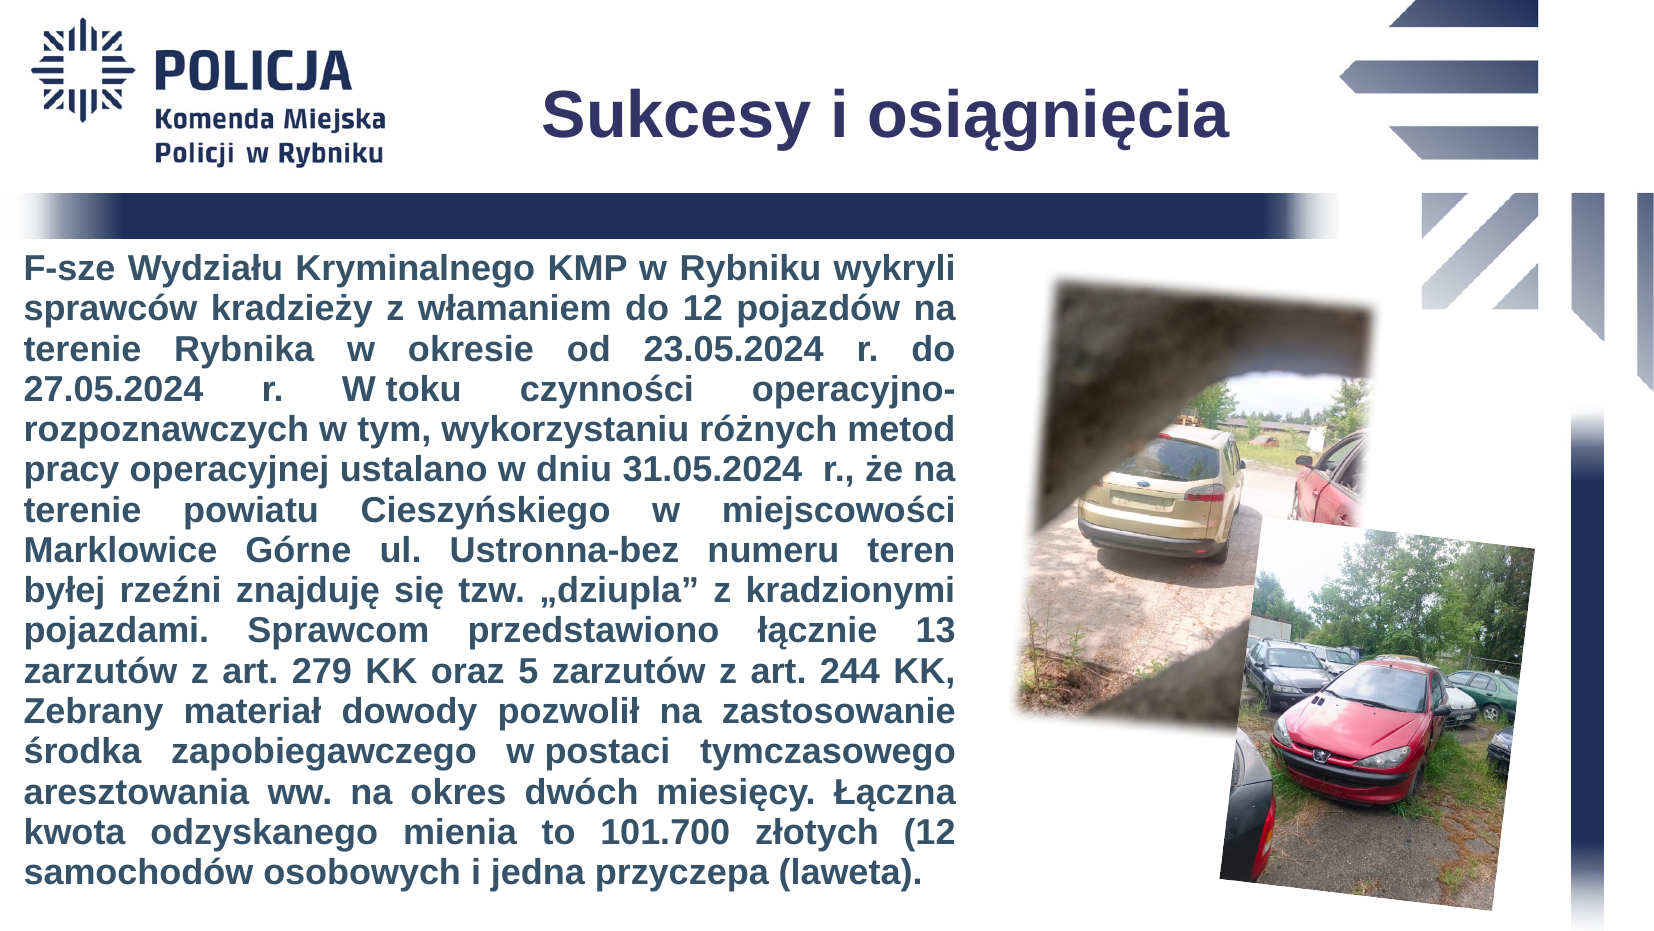

# Sukcesy i osiągnięcia
F-sze Wydziału Kryminalnego KMP w Rybniku wykryli sprawców kradzieży z włamaniem do 12 pojazdów na terenie Rybnika w okresie od 23.05.2024 r. do 27.05.2024 r. W toku czynności operacyjno-rozpoznawczych w tym, wykorzystaniu różnych metod pracy operacyjnej ustalano w dniu 31.05.2024 r., że na terenie powiatu Cieszyńskiego w miejscowości Marklowice Górne ul. Ustronna-bez numeru teren byłej rzeźni znajduję się tzw. „dziupla” z kradzionymi pojazdami. Sprawcom przedstawiono łącznie 13 zarzutów z art. 279 KK oraz 5 zarzutów z art. 244 KK, Zebrany materiał dowody pozwolił na zastosowanie środka zapobiegawczego w postaci tymczasowego aresztowania ww. na okres dwóch miesięcy. Łączna kwota odzyskanego mienia to 101.700 złotych (12 samochodów osobowych i jedna przyczepa (laweta).